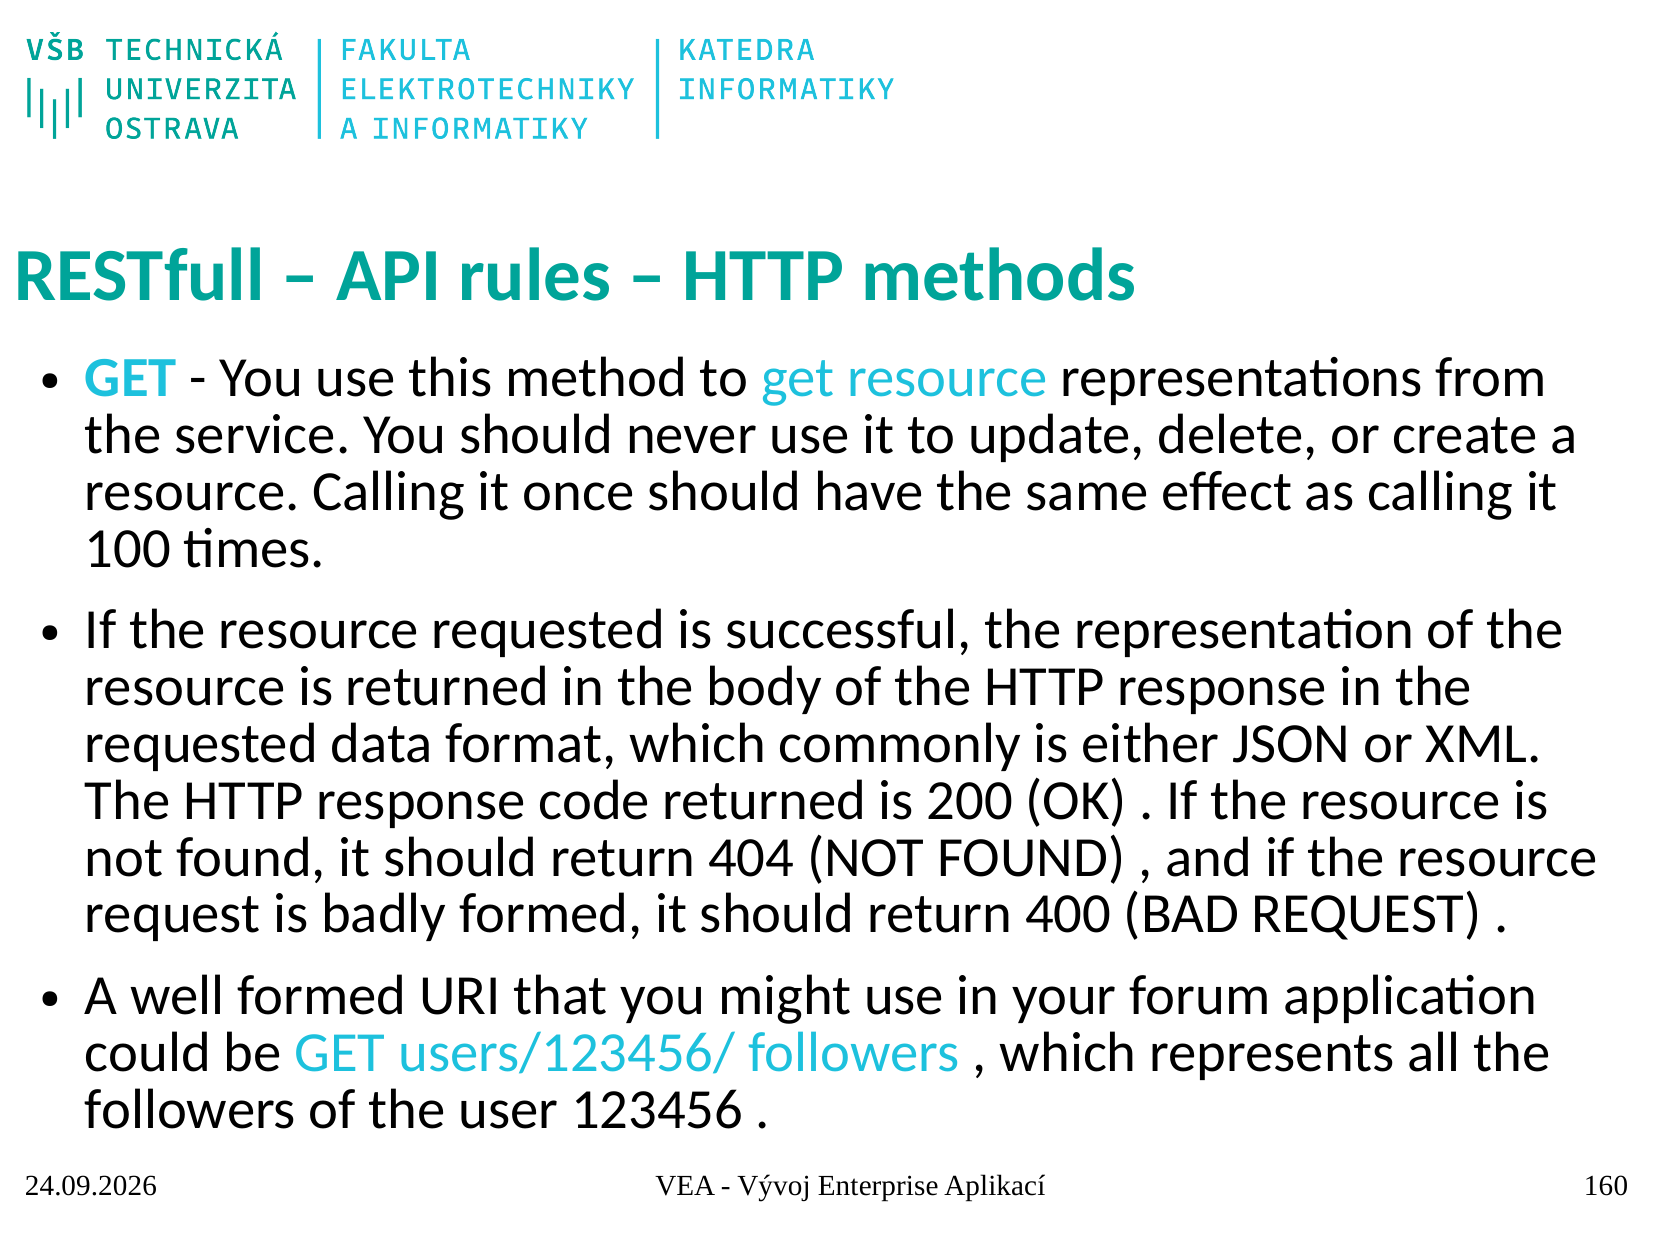

RESTfull – API rules – HTTP methods
# GET - You use this method to get resource representations from the service. You should never use it to update, delete, or create a resource. Calling it once should have the same effect as calling it 100 times.
If the resource requested is successful, the representation of the resource is returned in the body of the HTTP response in the requested data format, which commonly is either JSON or XML. The HTTP response code returned is 200 (OK) . If the resource is not found, it should return 404 (NOT FOUND) , and if the resource request is badly formed, it should return 400 (BAD REQUEST) .
A well formed URI that you might use in your forum application could be GET users/123456/ followers , which represents all the followers of the user 123456 .
VEA - Vývoj Enterprise Aplikací
160